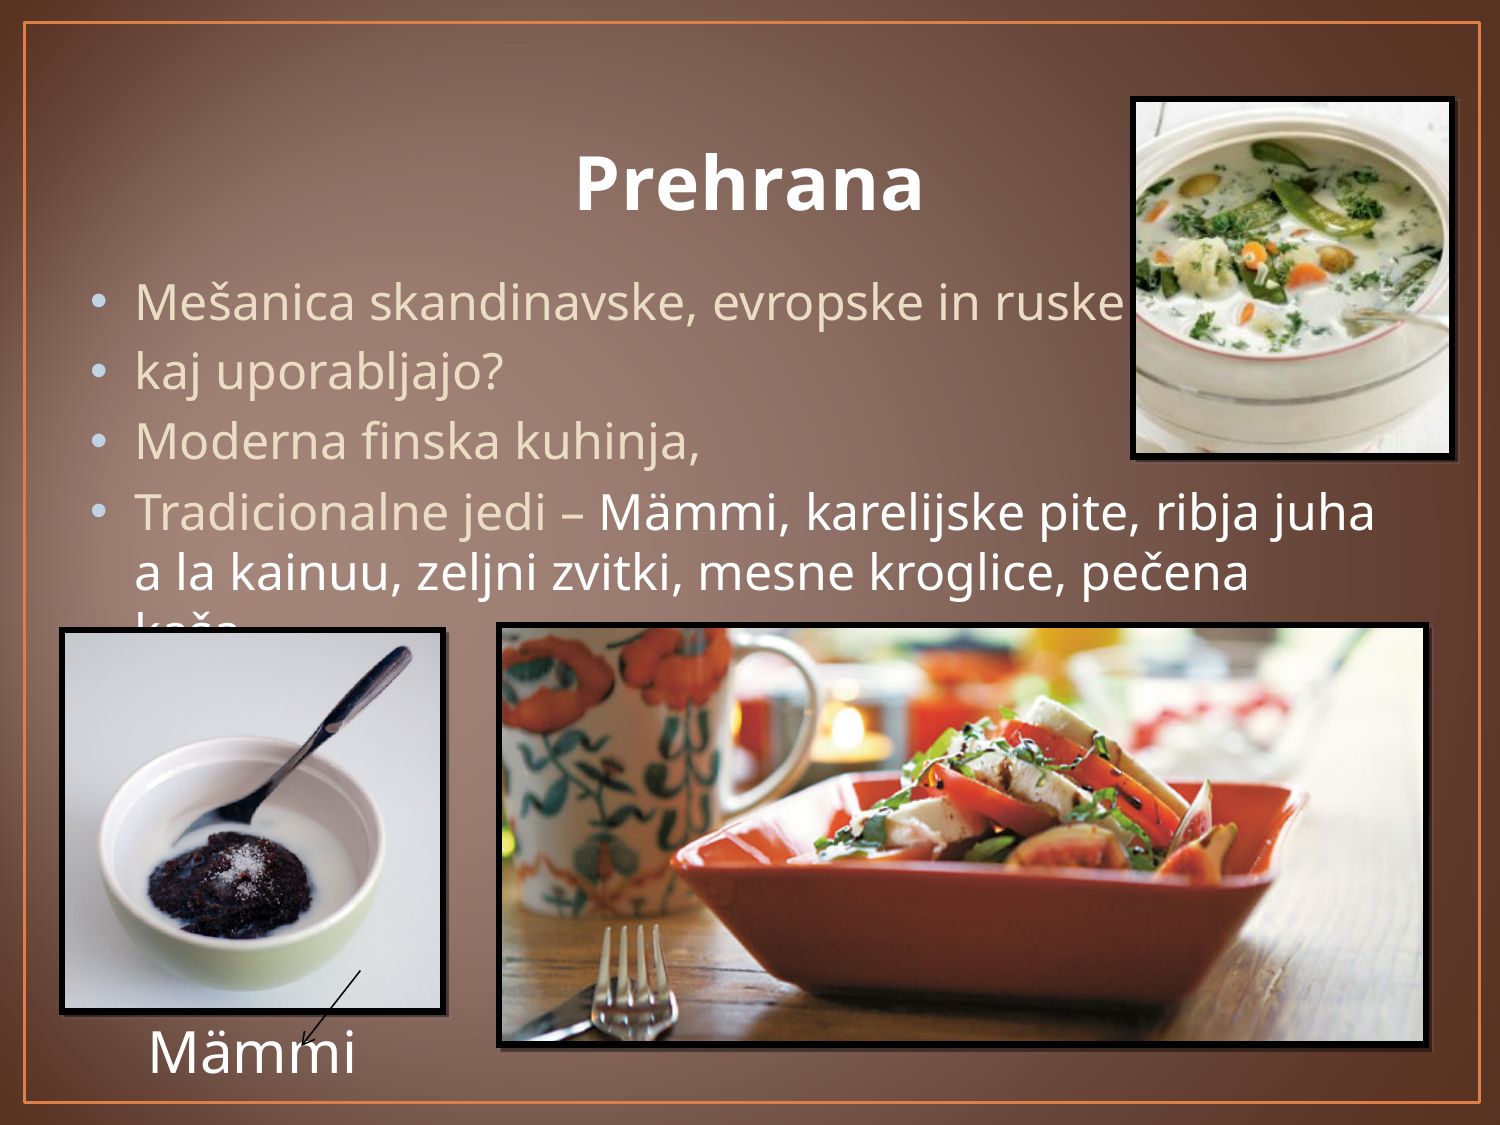

# Prehrana
Mešanica skandinavske, evropske in ruske kuhinje,
kaj uporabljajo?
Moderna finska kuhinja,
Tradicionalne jedi – Mämmi, karelijske pite, ribja juha a la kainuu, zeljni zvitki, mesne kroglice, pečena kaša…
Mämmi